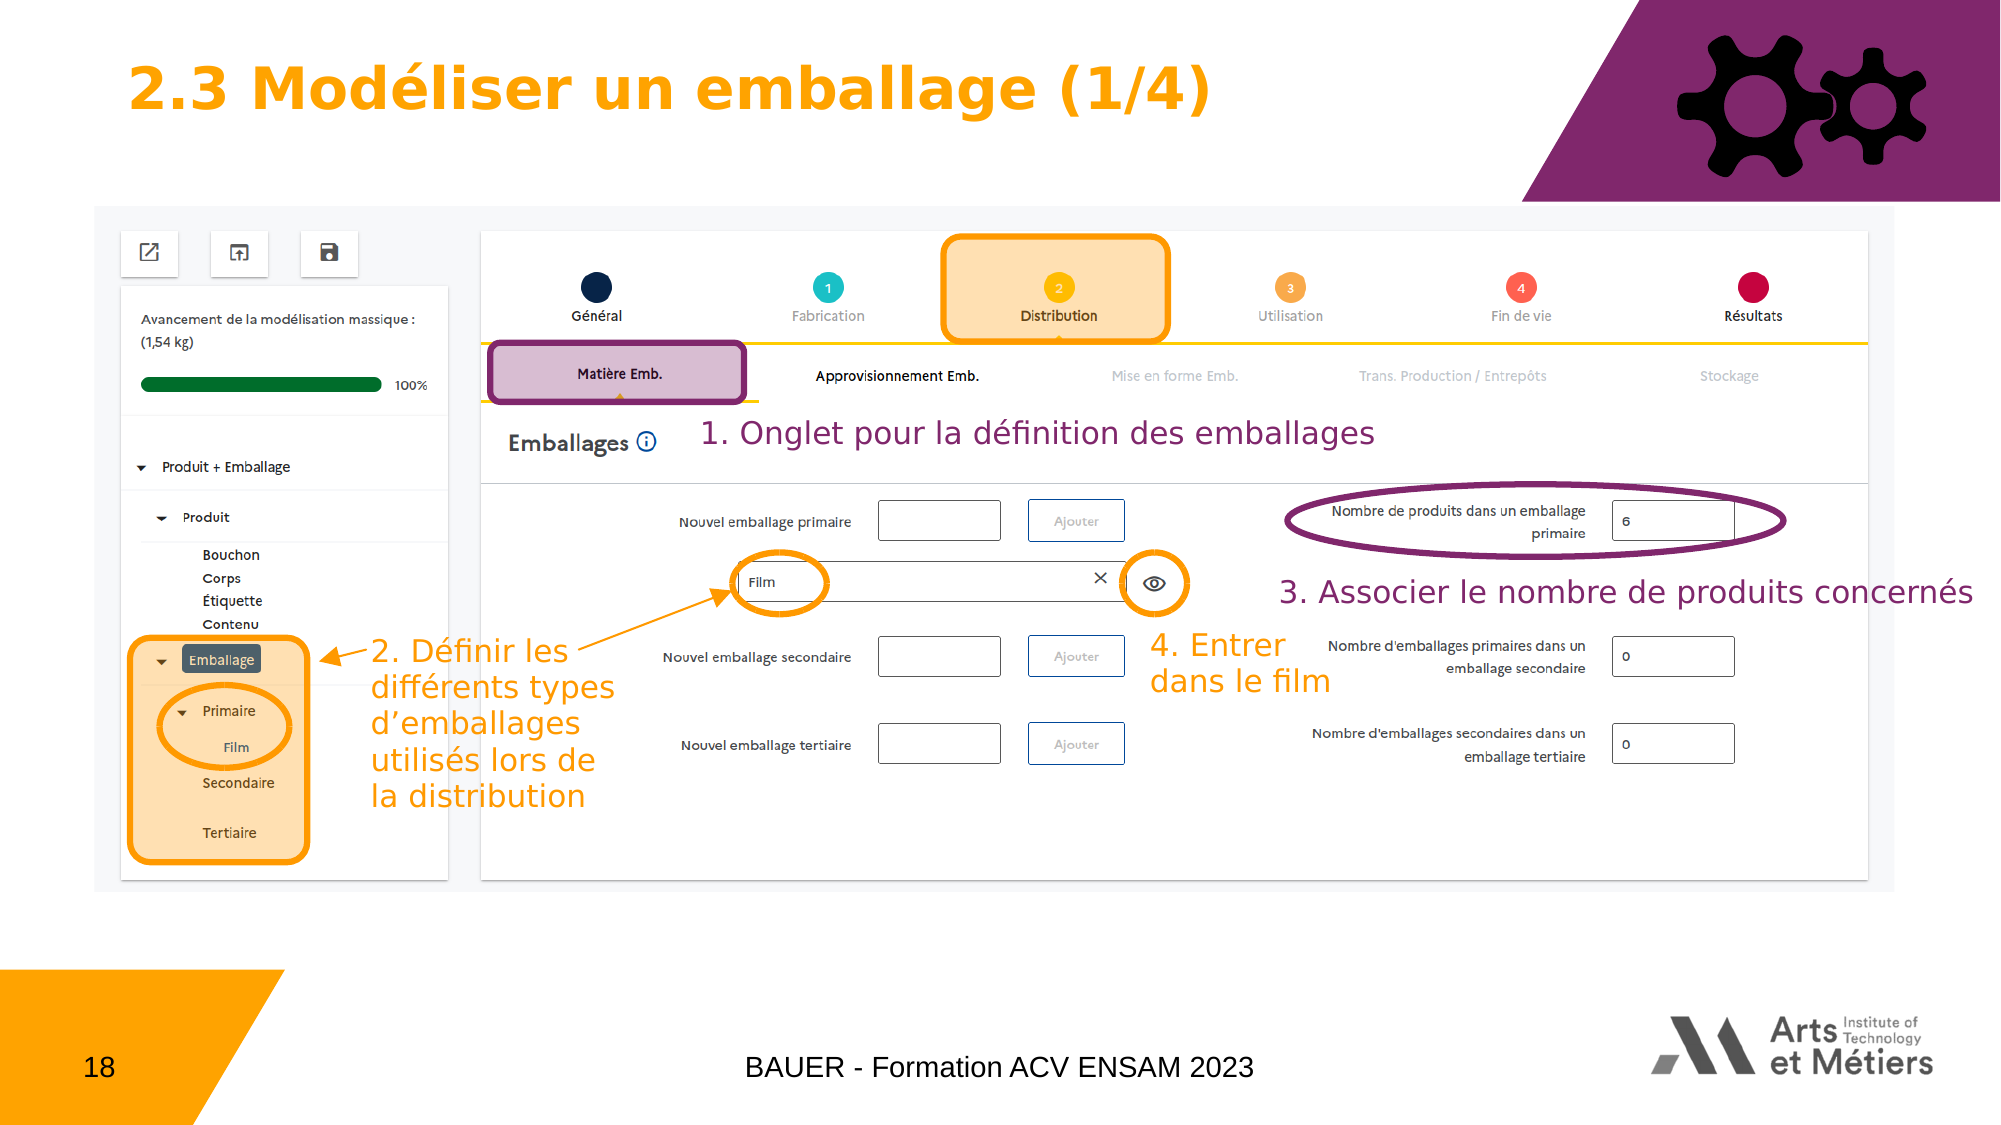

# 2.3 Modéliser un emballage (1/4)
1. Onglet pour la définition des emballages
3. Associer le nombre de produits concernés
4. Entrer dans le film
2. Définir les différents types d’emballages utilisés lors de la distribution